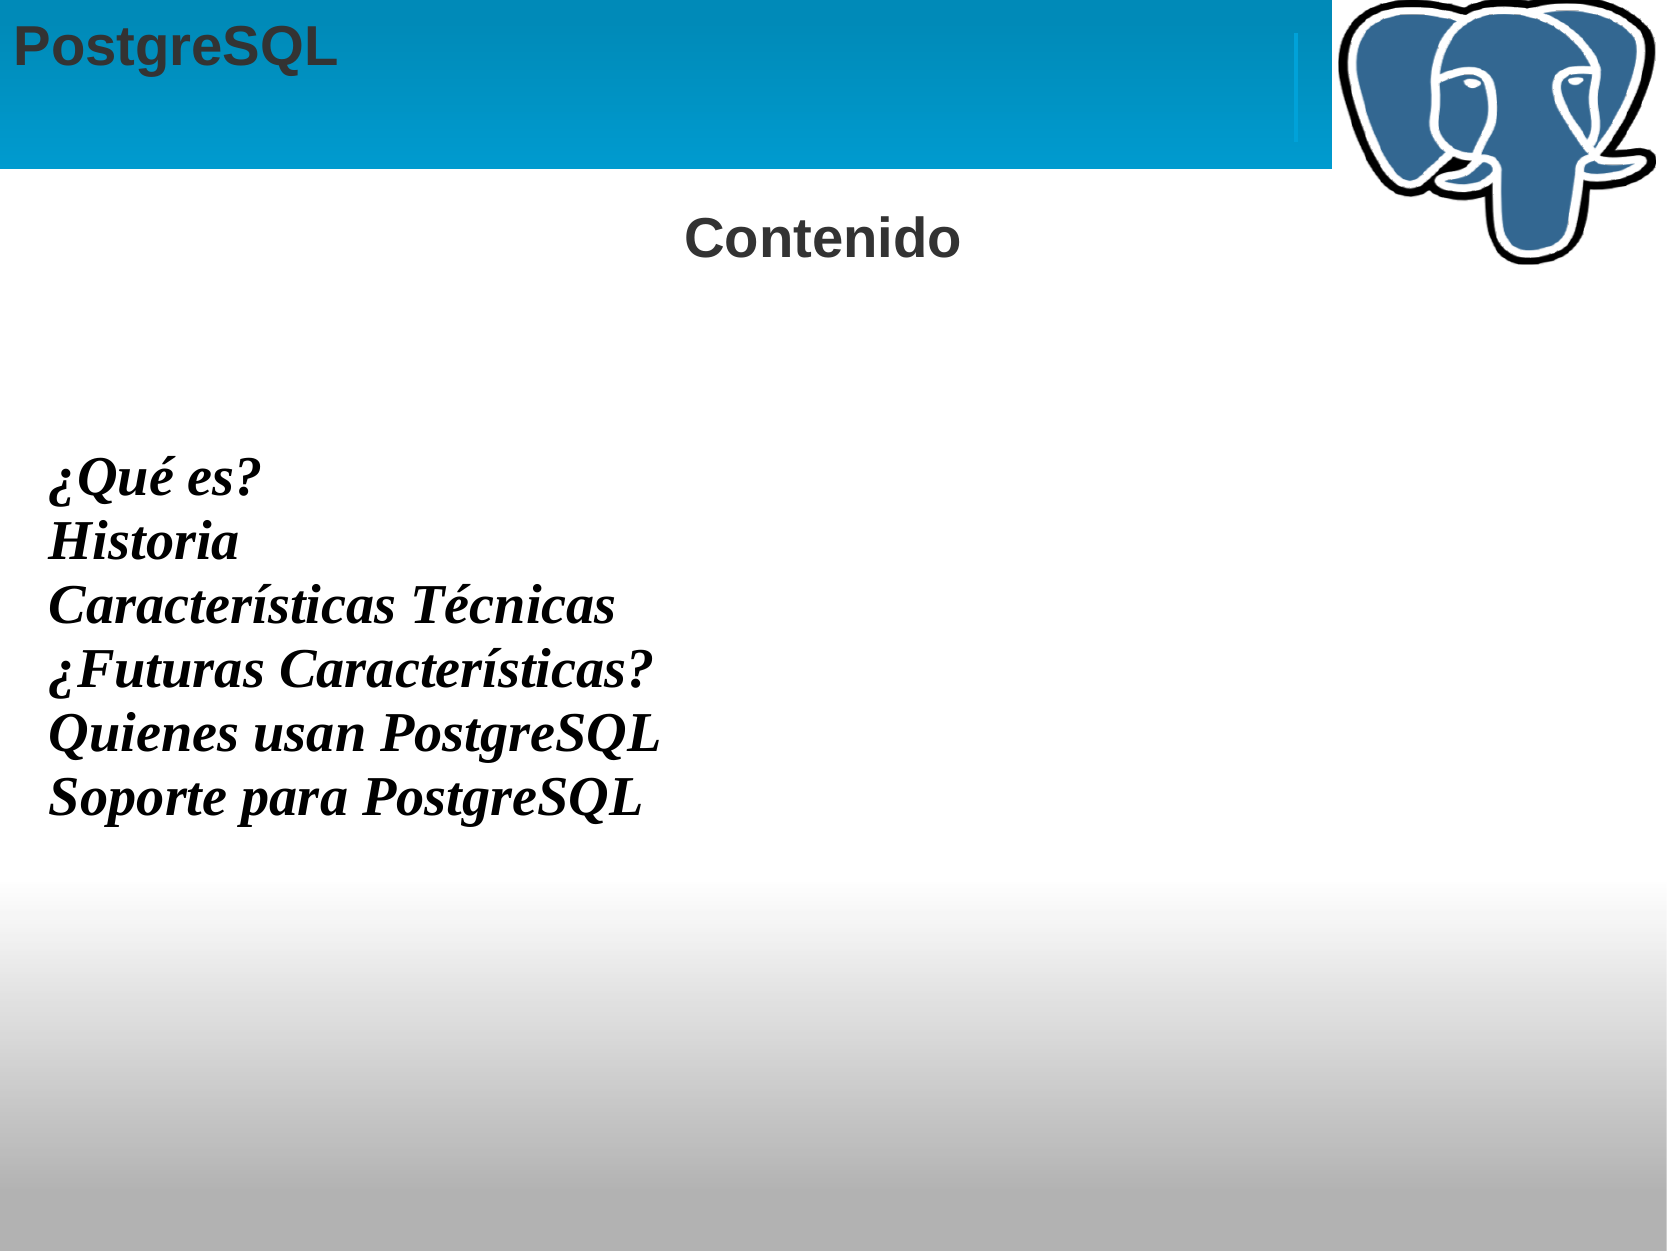

PostgreSQL
Contenido
¿Qué es?
Historia
Características Técnicas
¿Futuras Características?
Quienes usan PostgreSQL
Soporte para PostgreSQL